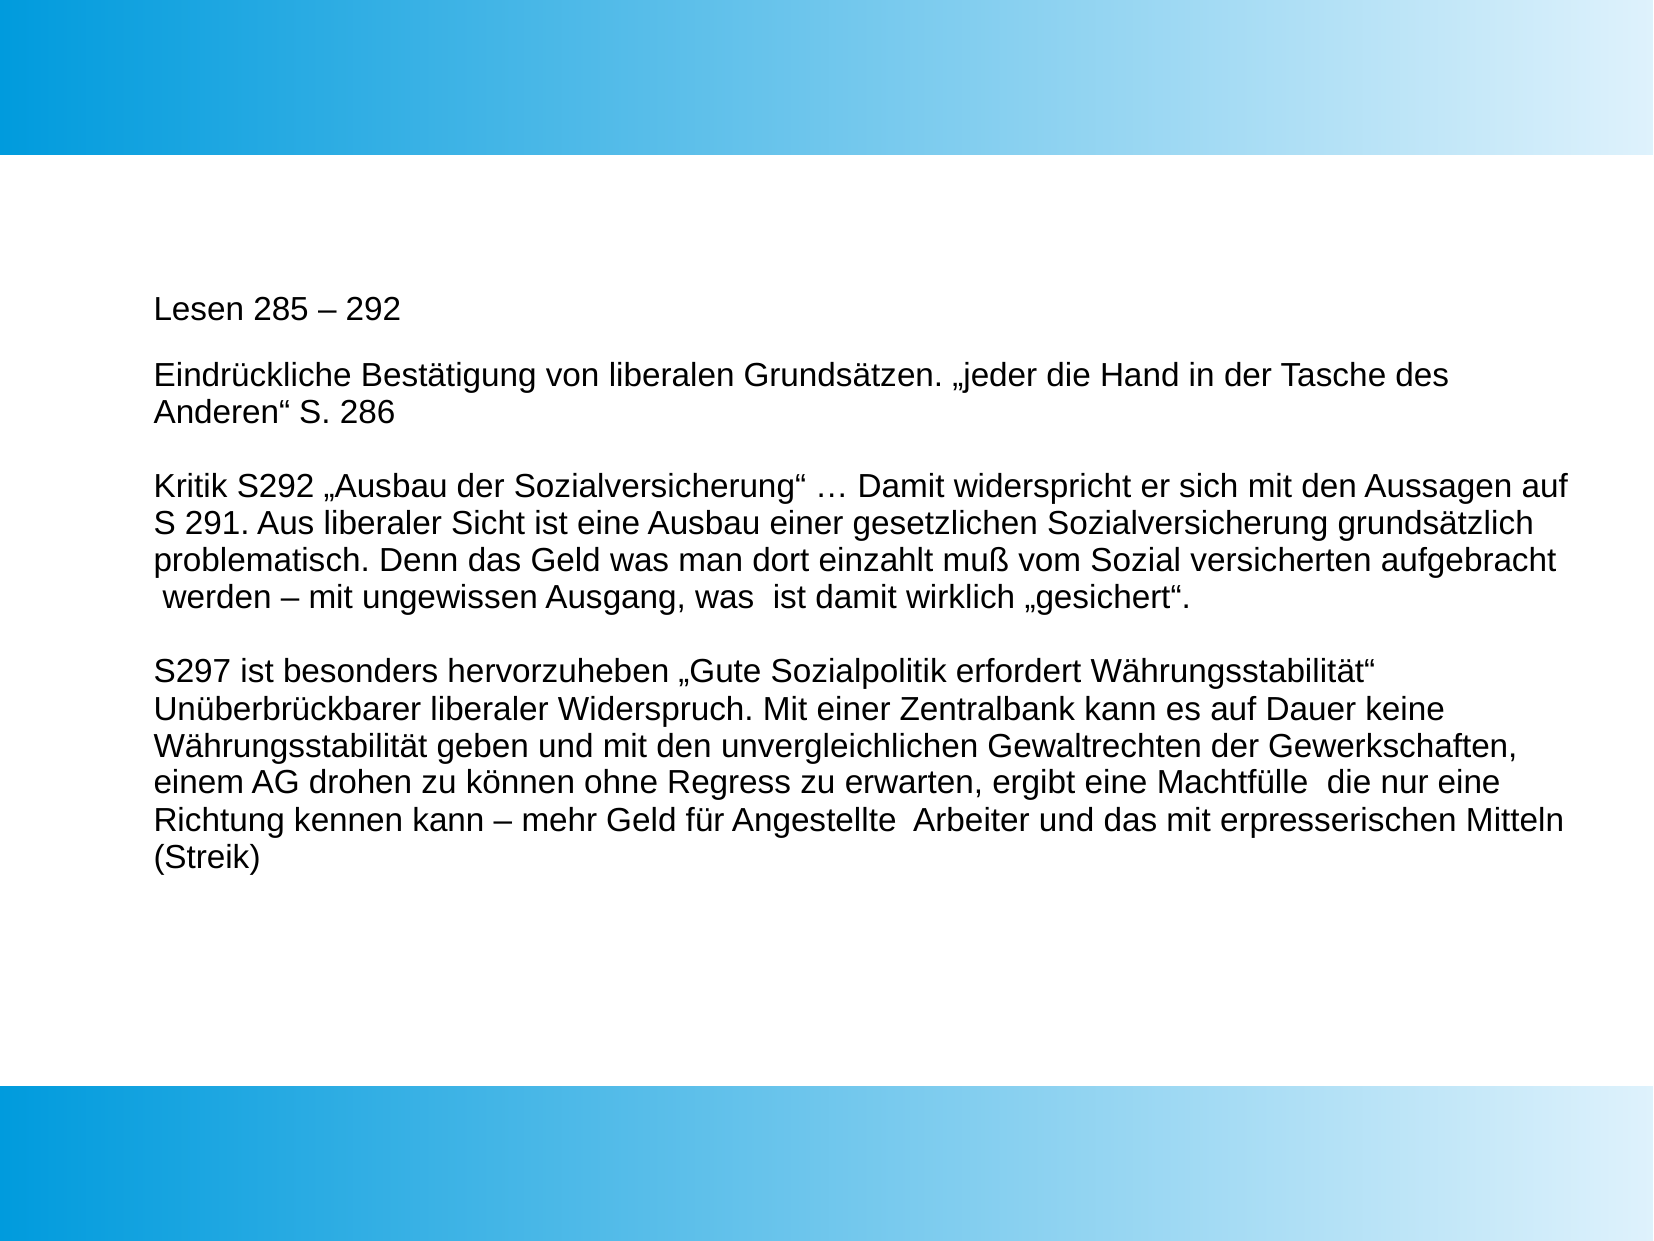

# Lesen 285 – 292
Eindrückliche Bestätigung von liberalen Grundsätzen. „jeder die Hand in der Tasche des Anderen“ S. 286
Kritik S292 „Ausbau der Sozialversicherung“ … Damit widerspricht er sich mit den Aussagen auf S 291. Aus liberaler Sicht ist eine Ausbau einer gesetzlichen Sozialversicherung grundsätzlich problematisch. Denn das Geld was man dort einzahlt muß vom Sozial versicherten aufgebracht
 werden – mit ungewissen Ausgang, was ist damit wirklich „gesichert“.
S297 ist besonders hervorzuheben „Gute Sozialpolitik erfordert Währungsstabilität“
Unüberbrückbarer liberaler Widerspruch. Mit einer Zentralbank kann es auf Dauer keine Währungsstabilität geben und mit den unvergleichlichen Gewaltrechten der Gewerkschaften, einem AG drohen zu können ohne Regress zu erwarten, ergibt eine Machtfülle die nur eine Richtung kennen kann – mehr Geld für Angestellte Arbeiter und das mit erpresserischen Mitteln (Streik)